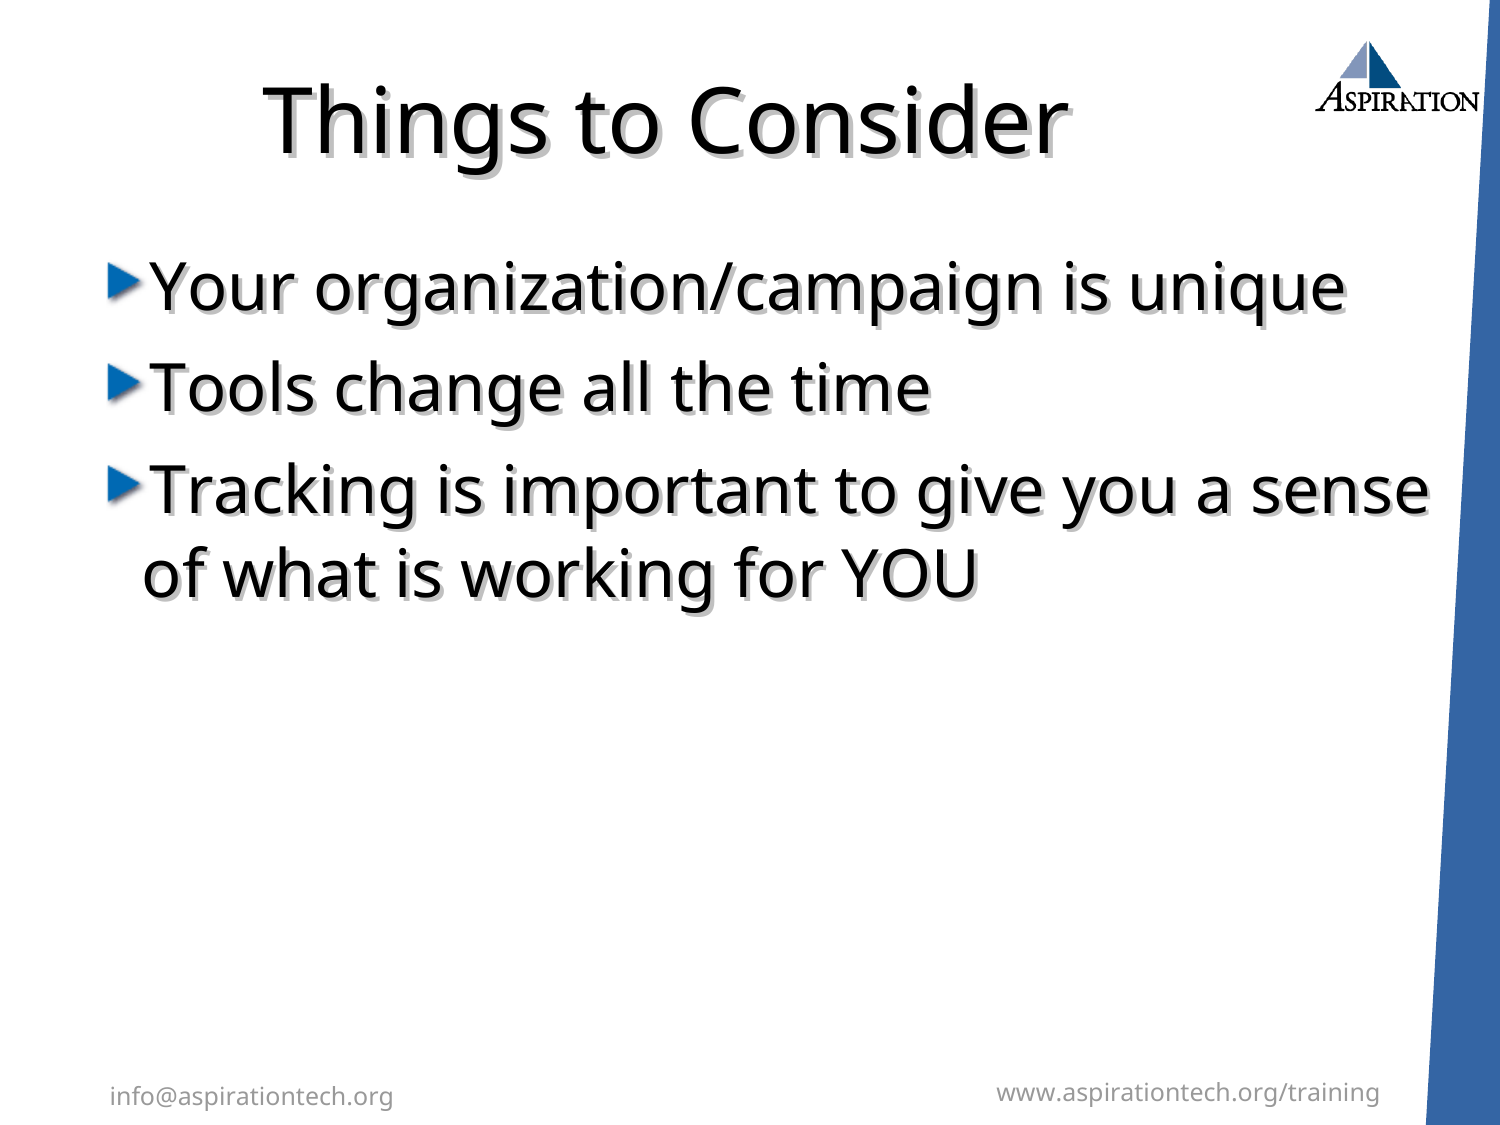

# Things to Consider
Your organization/campaign is unique
Tools change all the time
Tracking is important to give you a sense of what is working for YOU